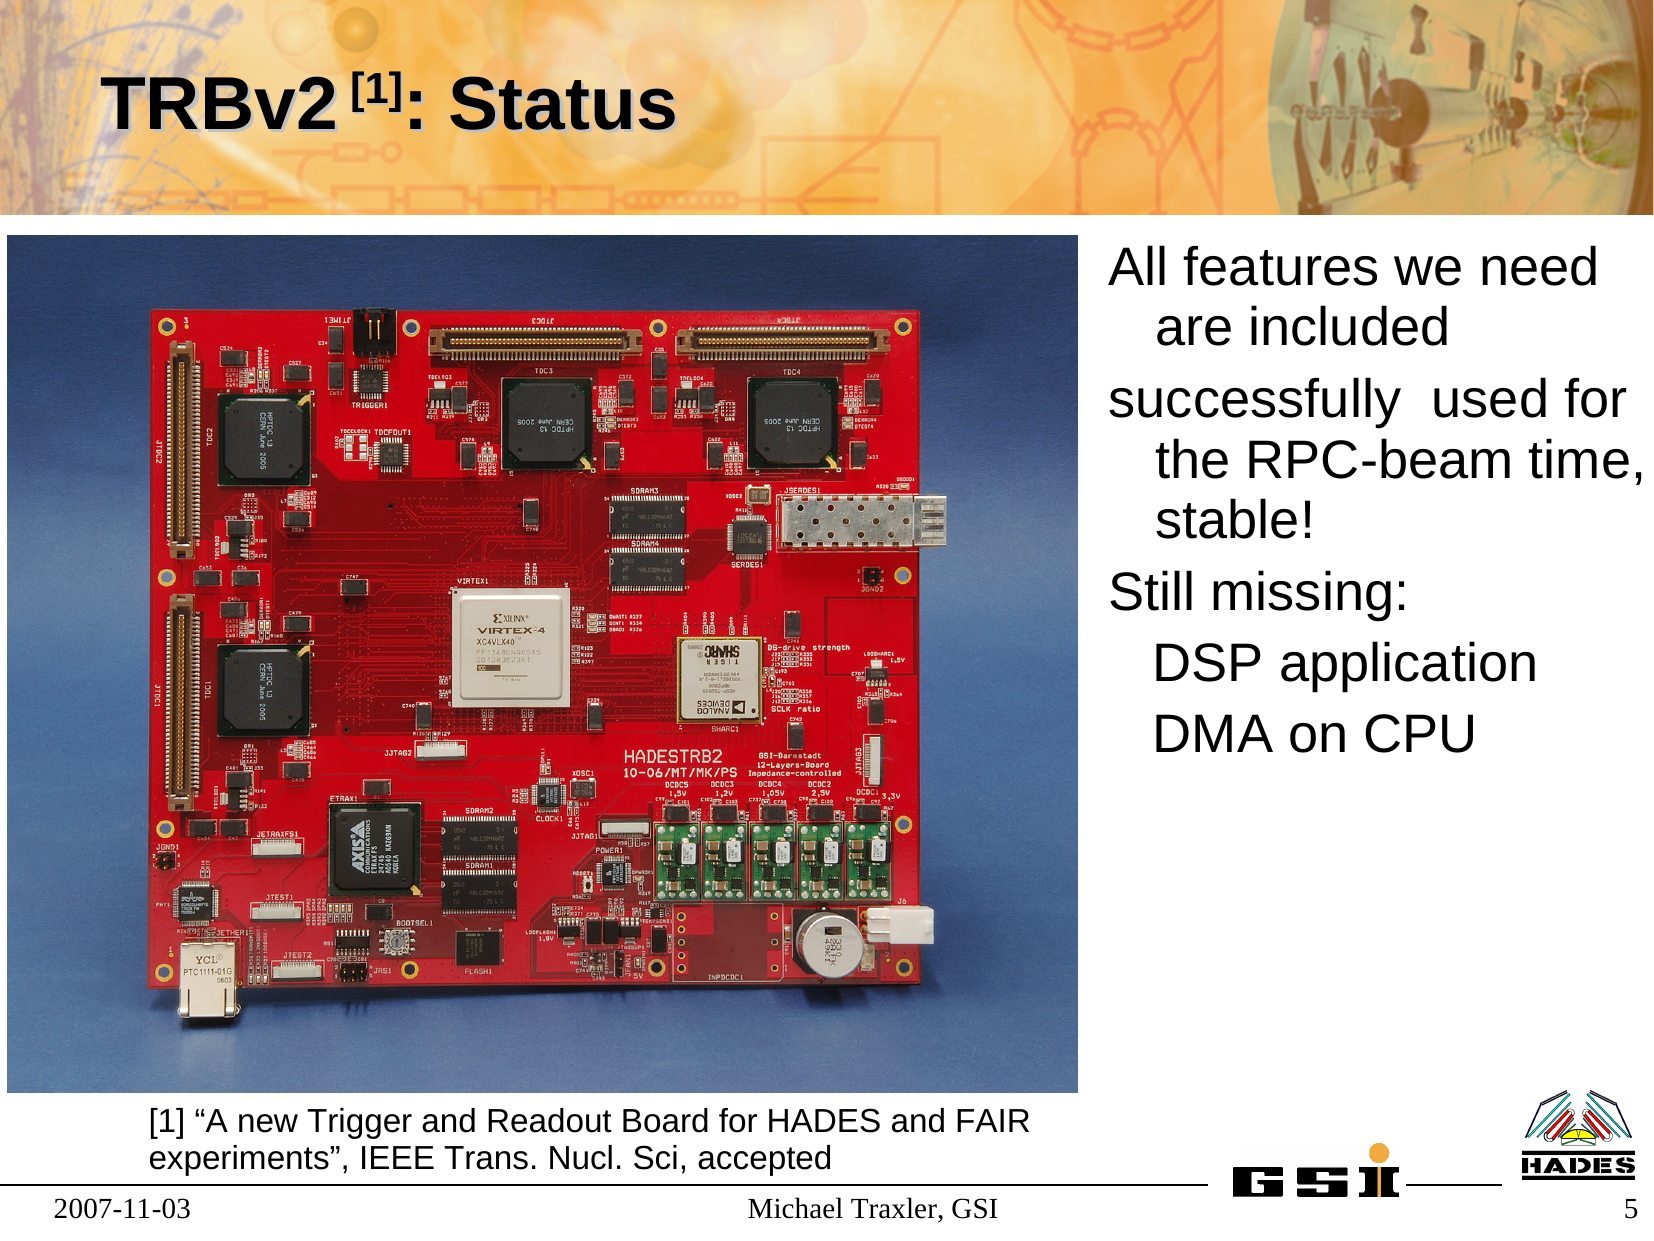

# TRBv2 [1]: Status
All features we need are included
successfully used for the RPC-beam time, stable!
Still missing:
DSP application
DMA on CPU
[1] “A new Trigger and Readout Board for HADES and FAIR experiments”, IEEE Trans. Nucl. Sci, accepted
2006-09-26
Michael Traxler, GSI
5